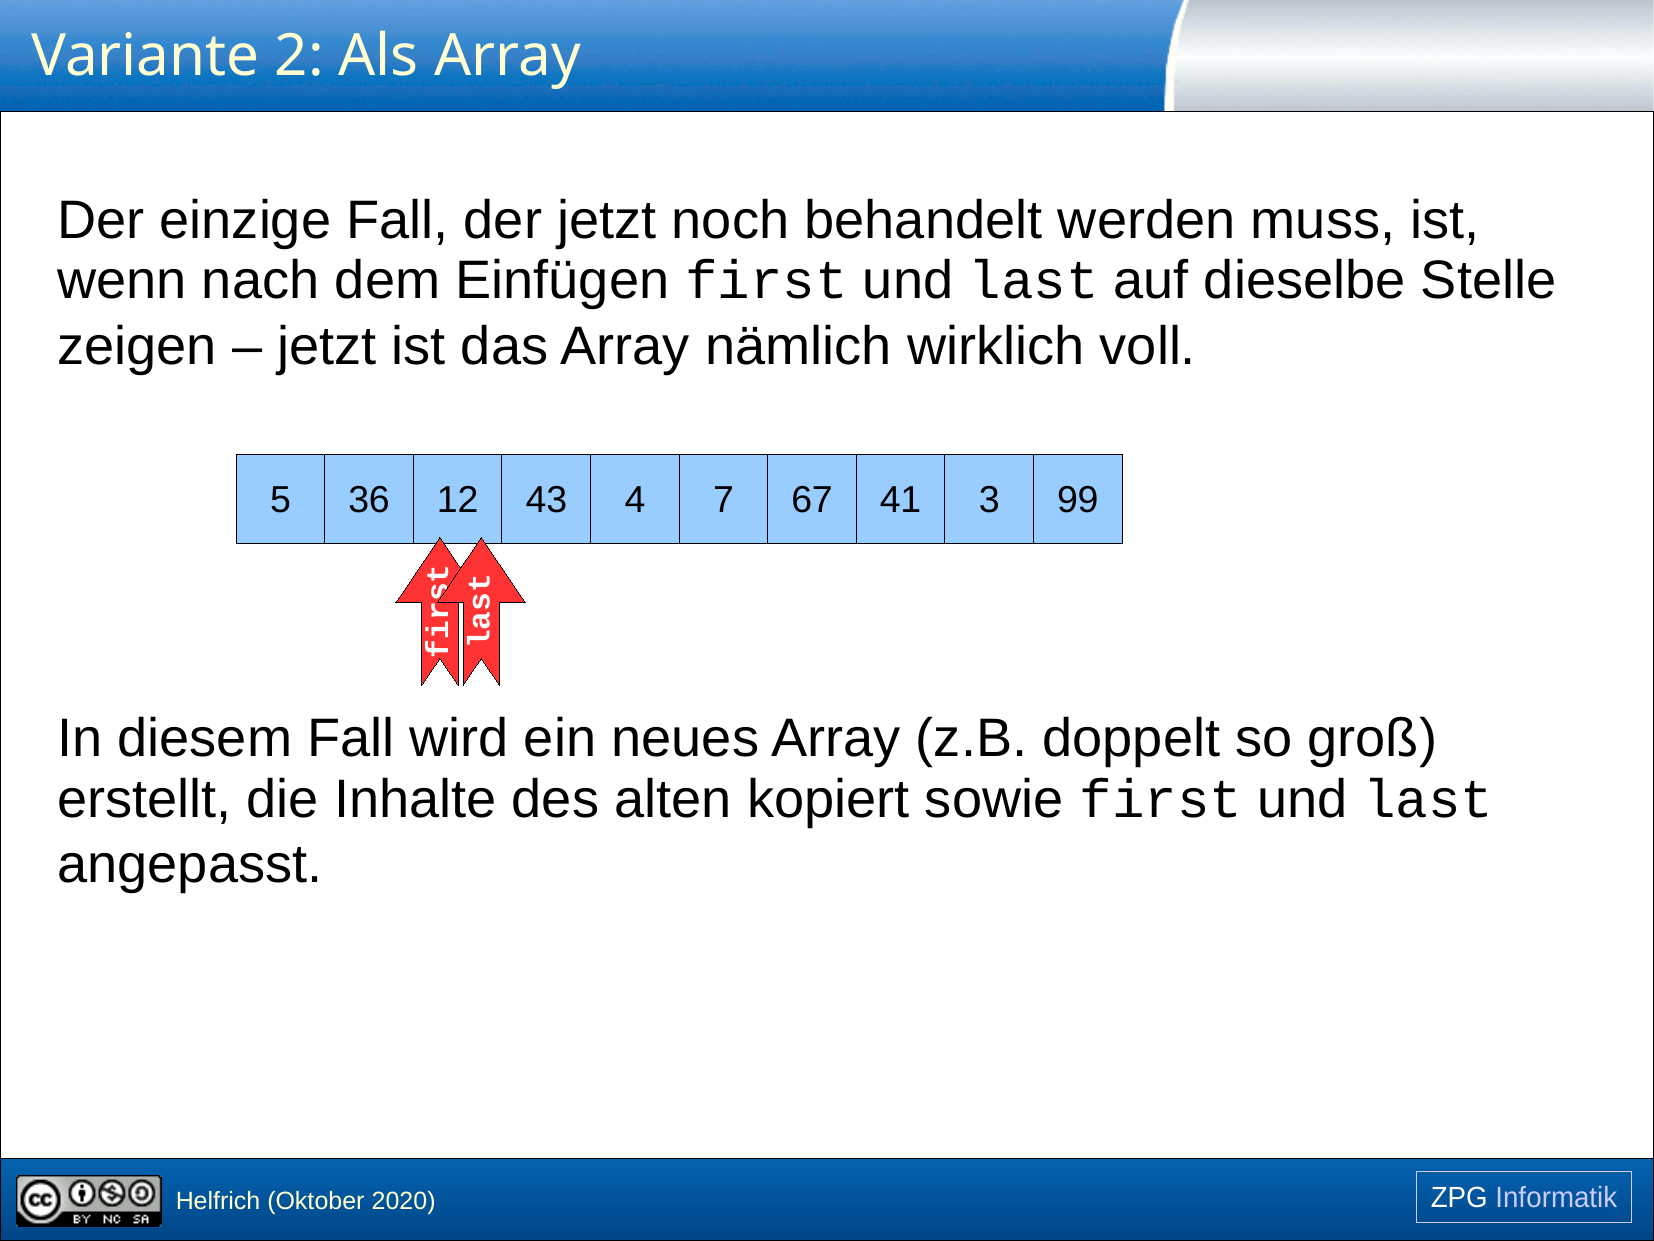

# Variante 2: Als Array
Der einzige Fall, der jetzt noch behandelt werden muss, ist, wenn nach dem Einfügen first und last auf dieselbe Stelle zeigen – jetzt ist das Array nämlich wirklich voll.
In diesem Fall wird ein neues Array (z.B. doppelt so groß) erstellt, die Inhalte des alten kopiert sowie first und last angepasst.
5
36
12
43
4
7
67
41
3
99
first
last